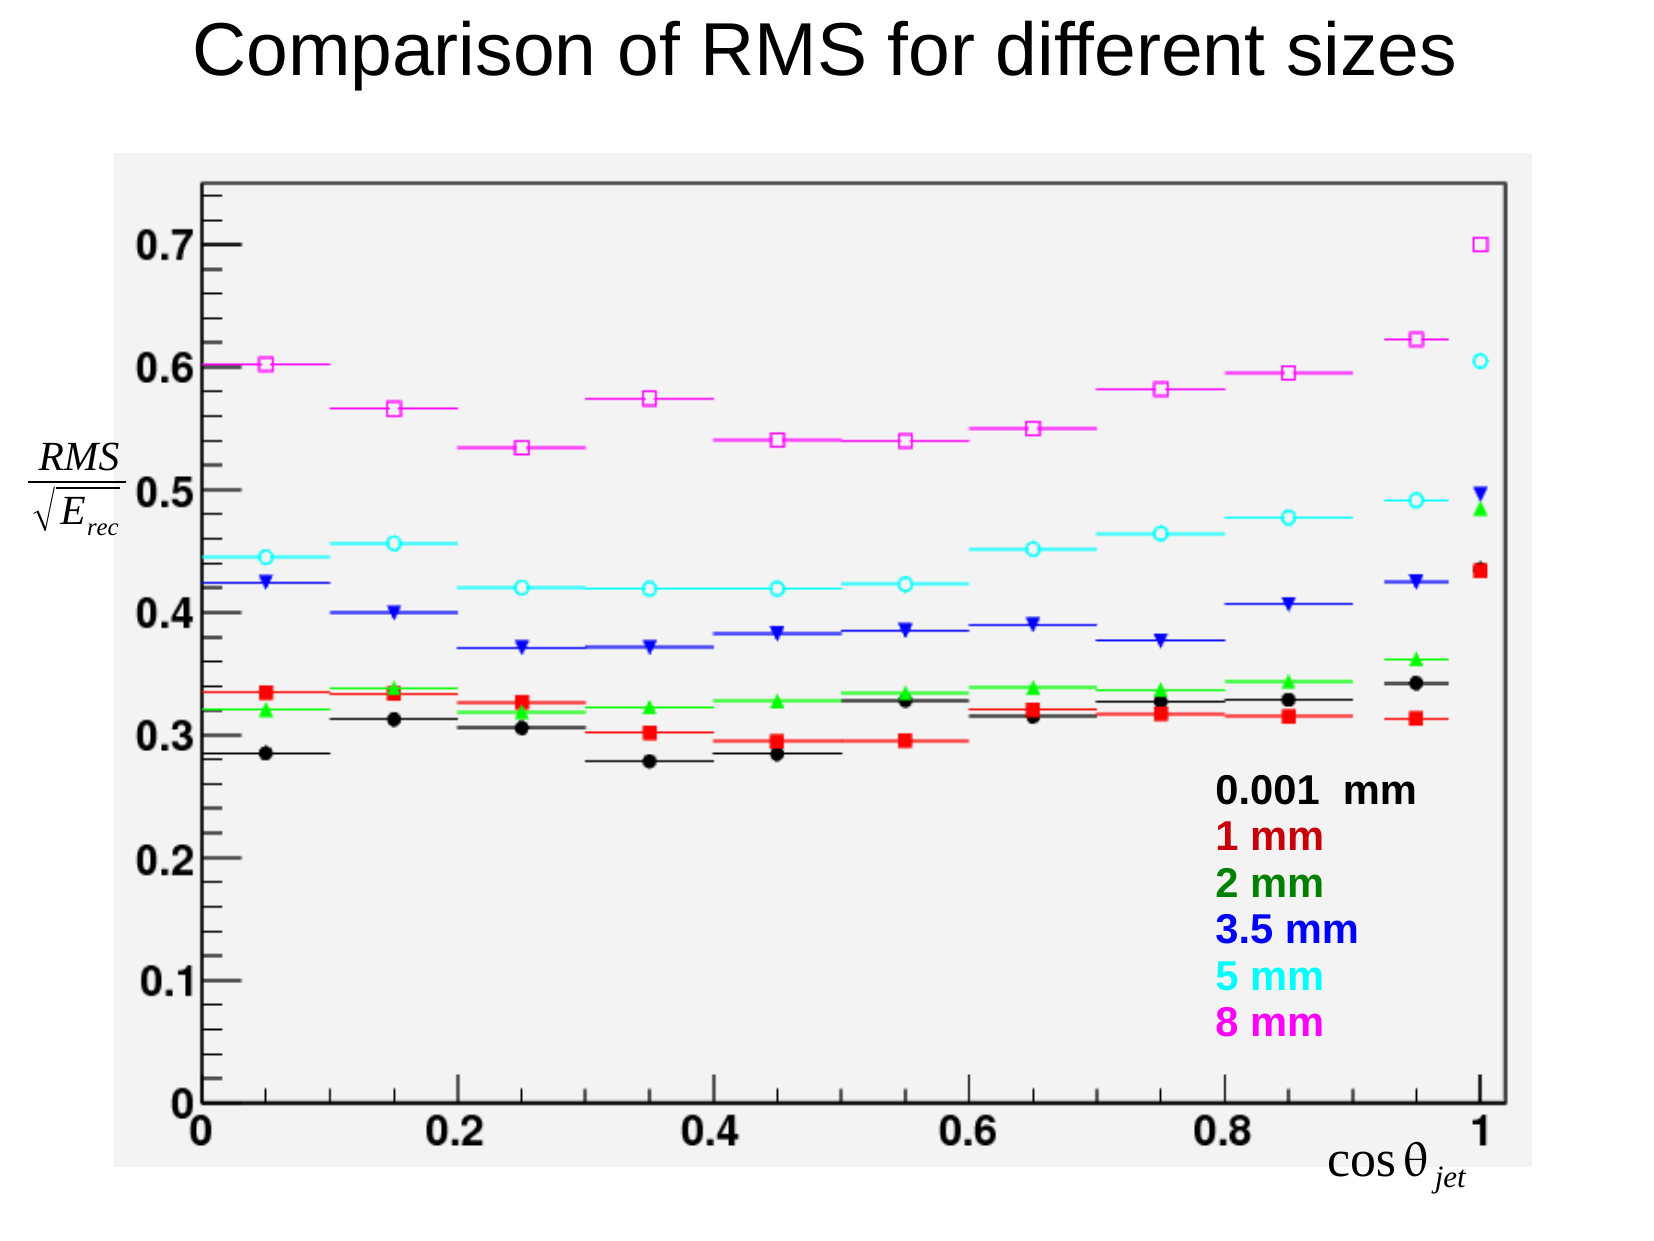

Comparison of RMS for different sizes
0.001 mm
1 mm
2 mm
3.5 mm
5 mm
8 mm